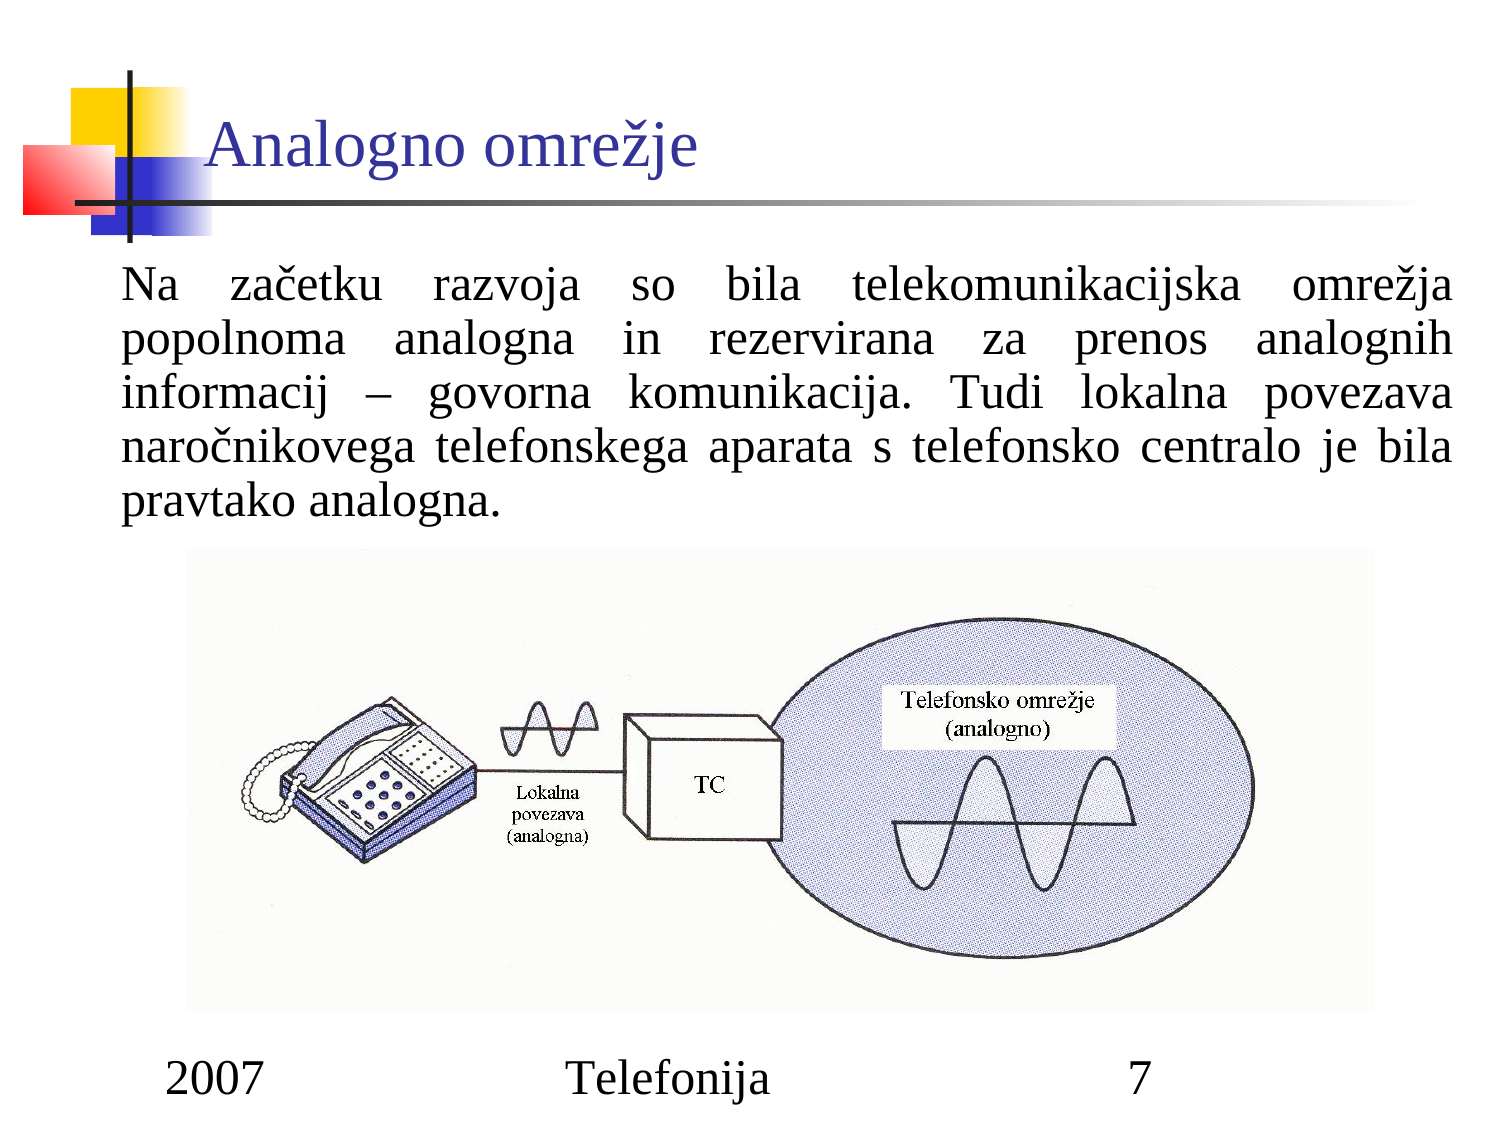

# Analogno omrežje
	Na začetku razvoja so bila telekomunikacijska omrežja popolnoma analogna in rezervirana za prenos analognih informacij – govorna komunikacija. Tudi lokalna povezava naročnikovega telefonskega aparata s telefonsko centralo je bila pravtako analogna.
2007
Telefonija
7